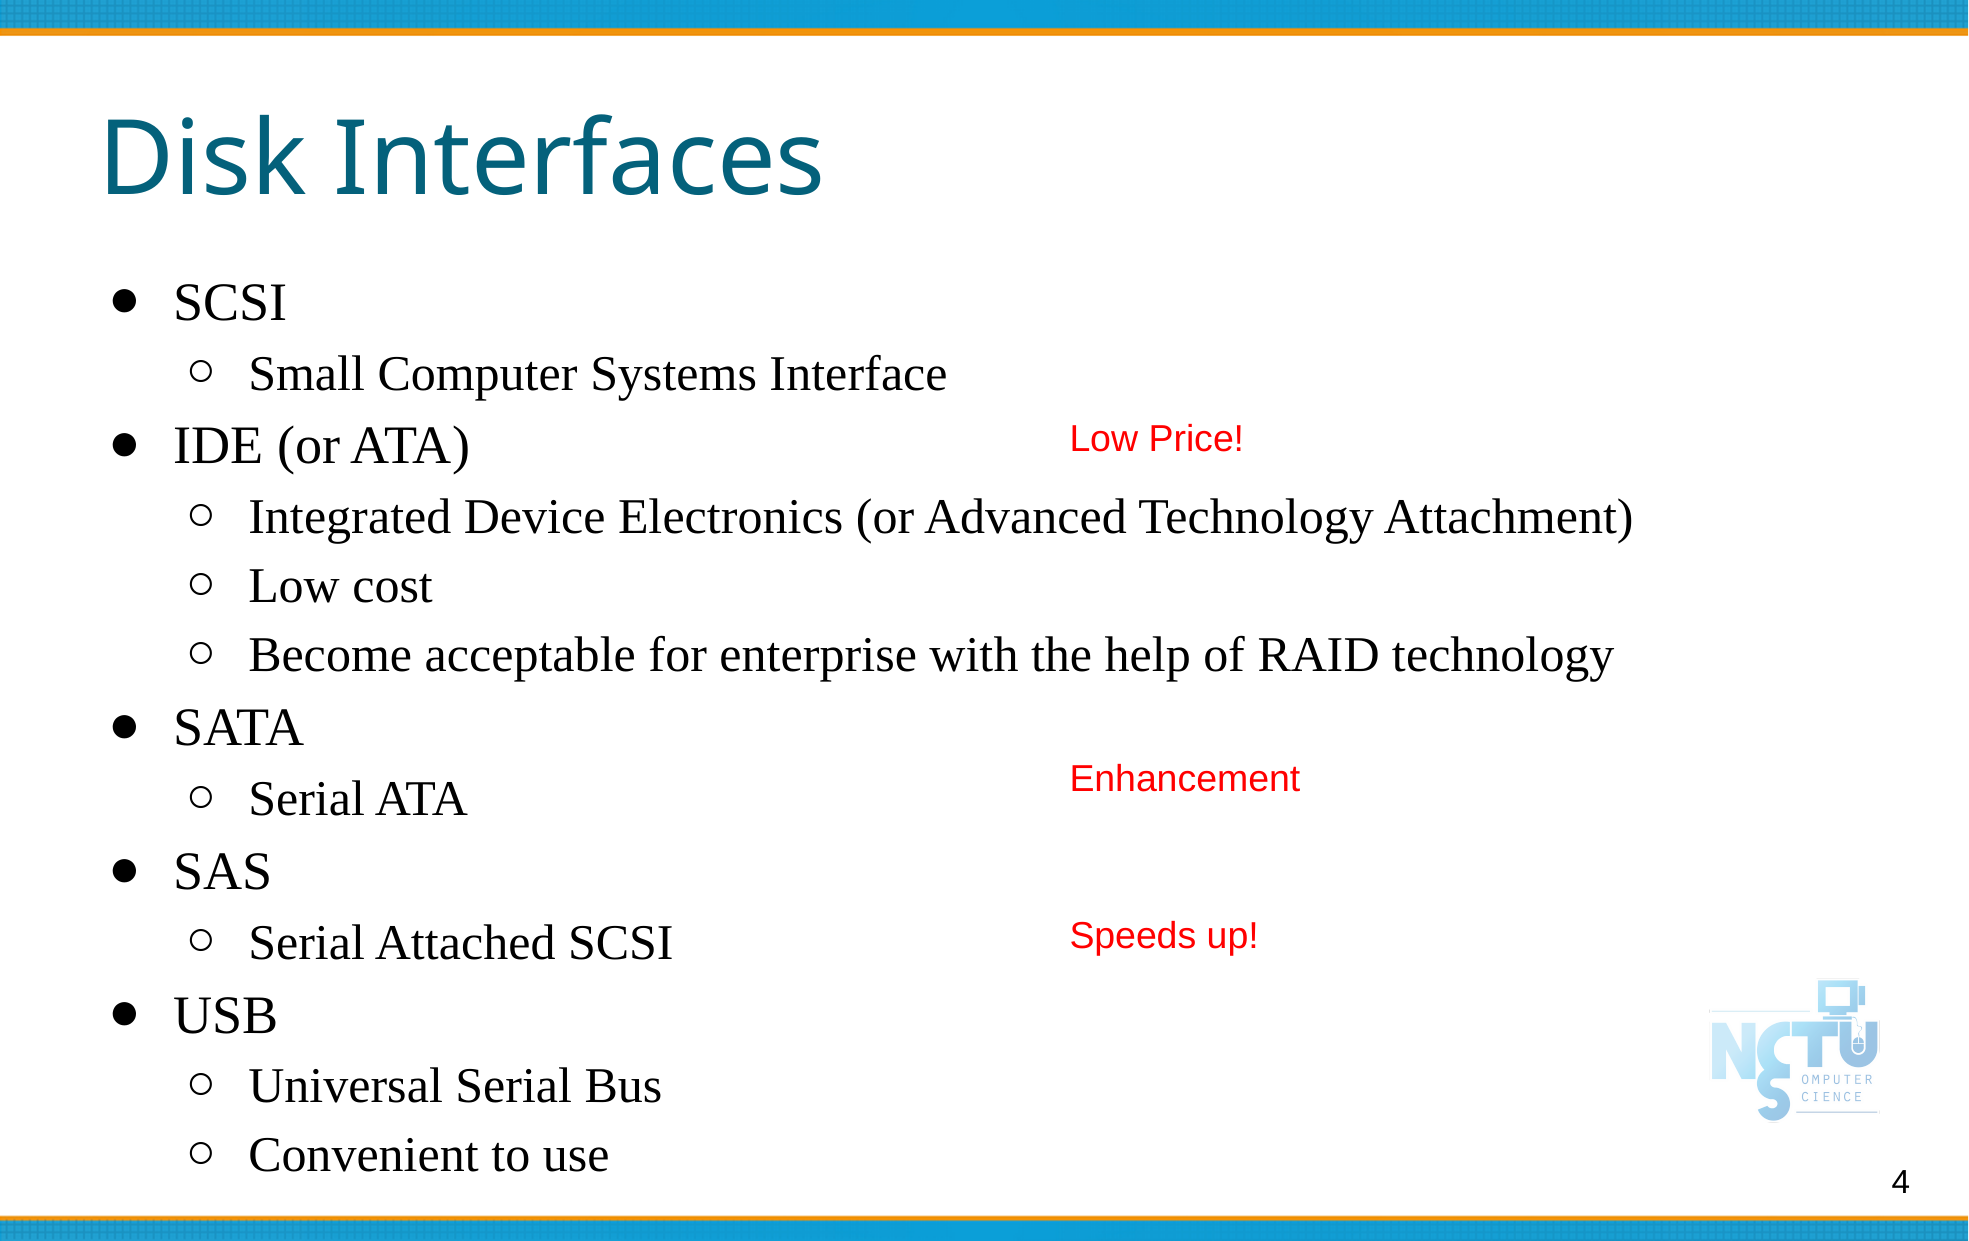

# Disk Interfaces
SCSI
Small Computer Systems Interface
IDE (or ATA)
Integrated Device Electronics (or Advanced Technology Attachment)
Low cost
Become acceptable for enterprise with the help of RAID technology
SATA
Serial ATA
SAS
Serial Attached SCSI
USB
Universal Serial Bus
Convenient to use
Low Price!
Enhancement
Speeds up!